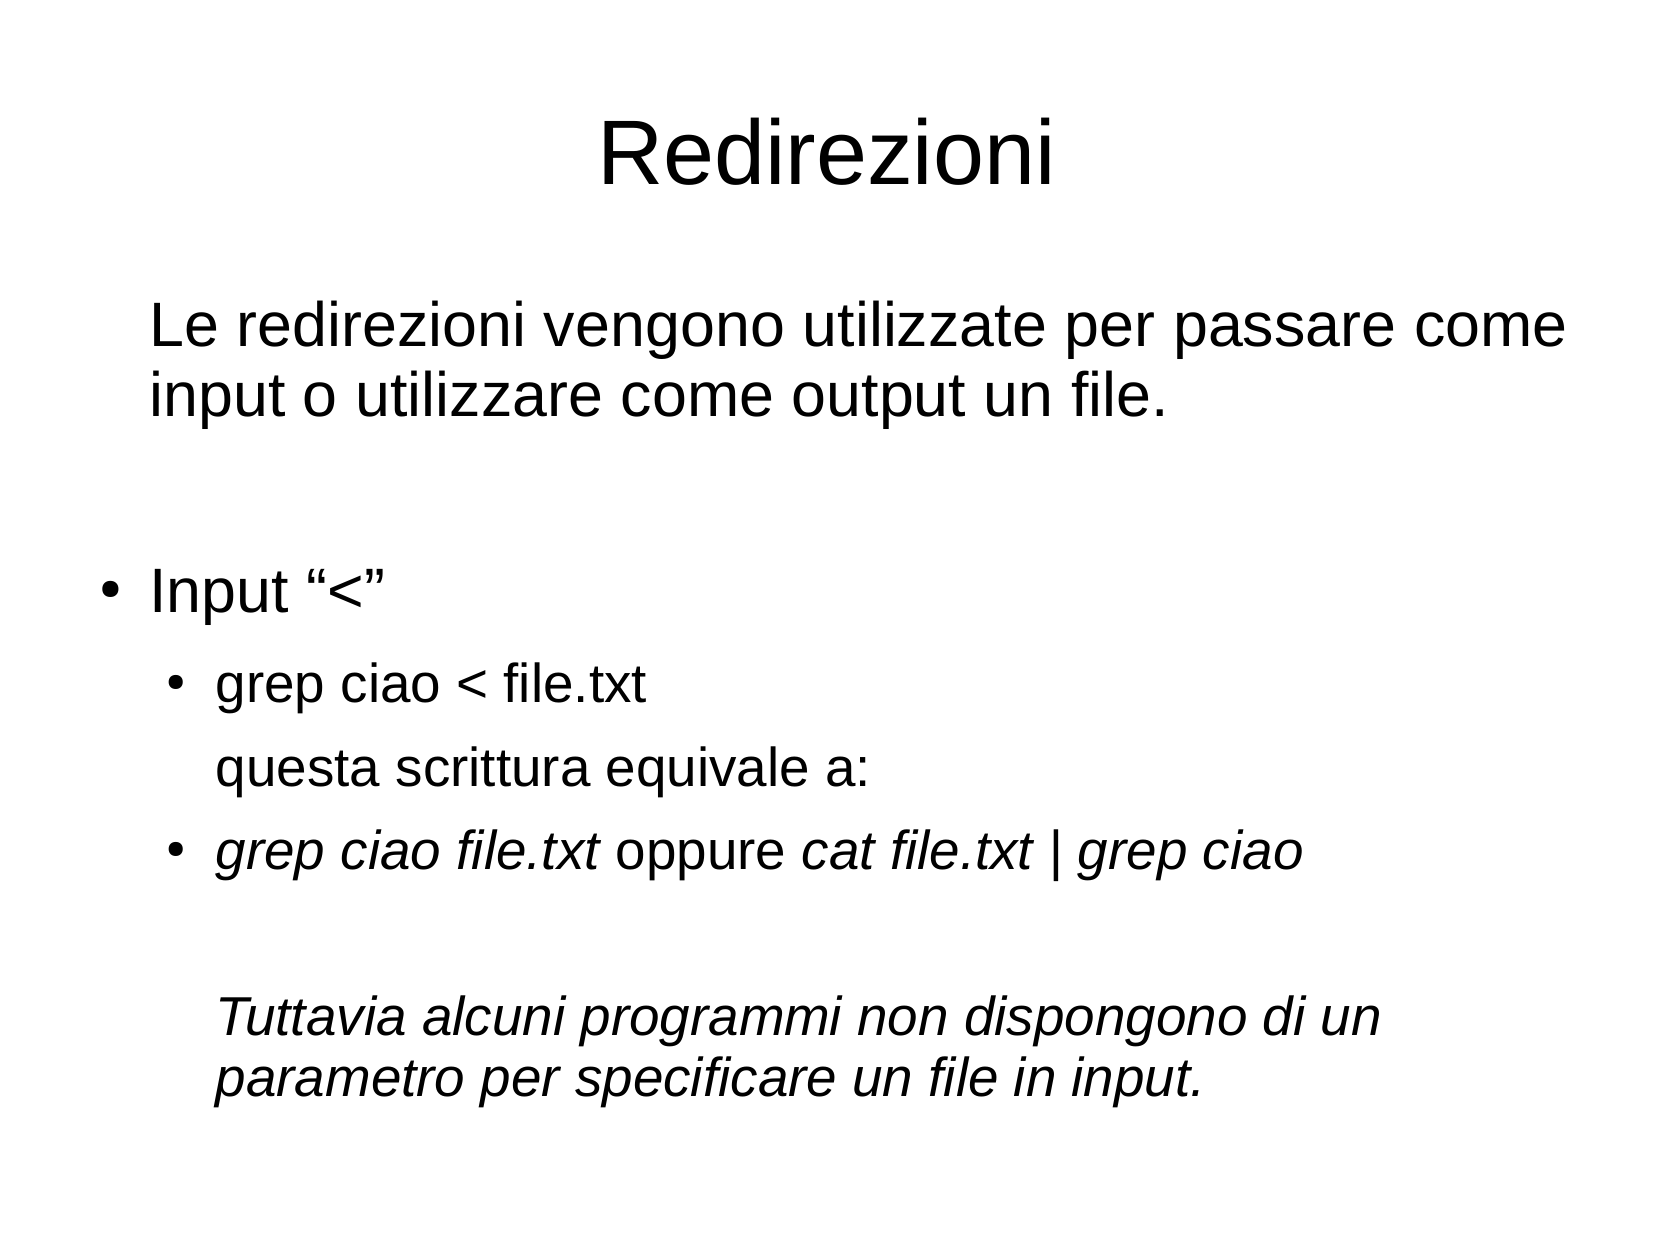

# Redirezioni
Le redirezioni vengono utilizzate per passare come input o utilizzare come output un file.
Input “<”
grep ciao < file.txt
questa scrittura equivale a:
grep ciao file.txt oppure cat file.txt | grep ciao
Tuttavia alcuni programmi non dispongono di un parametro per specificare un file in input.